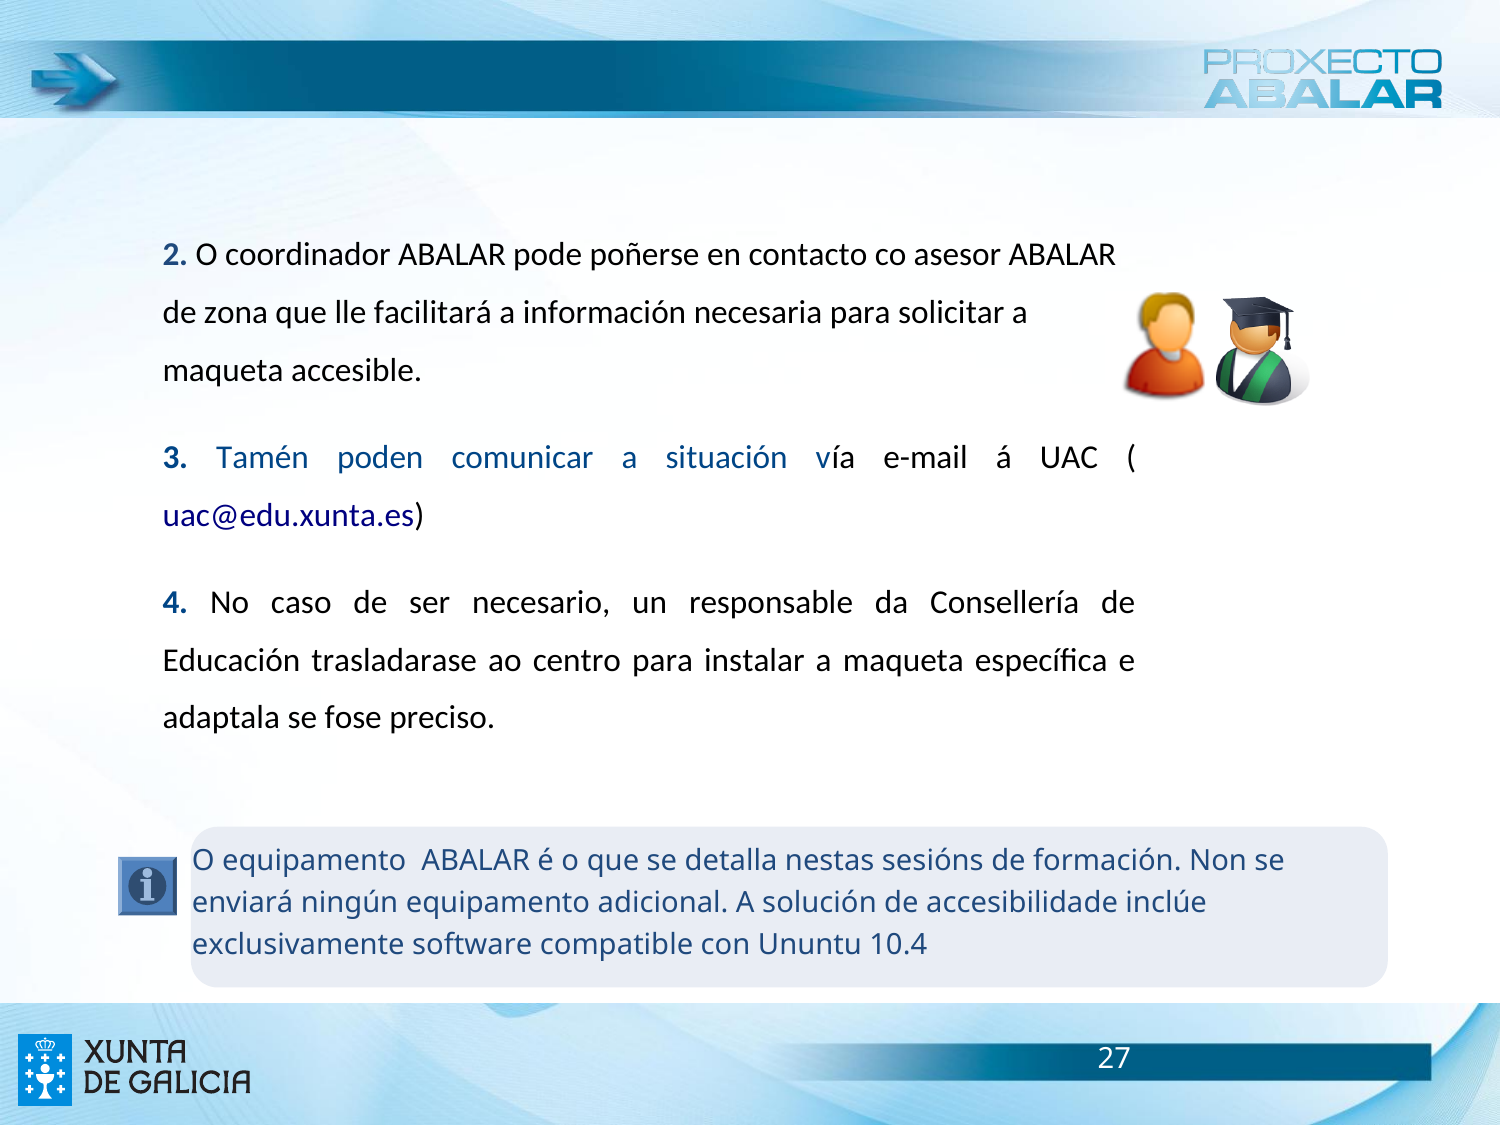

2. O coordinador ABALAR pode poñerse en contacto co asesor ABALAR de zona que lle facilitará a información necesaria para solicitar a maqueta accesible.
3. Tamén poden comunicar a situación vía e-mail á UAC (uac@edu.xunta.es)
4. No caso de ser necesario, un responsable da Consellería de Educación trasladarase ao centro para instalar a maqueta específica e adaptala se fose preciso.
O equipamento ABALAR é o que se detalla nestas sesións de formación. Non se enviará ningún equipamento adicional. A solución de accesibilidade inclúe exclusivamente software compatible con Ununtu 10.4